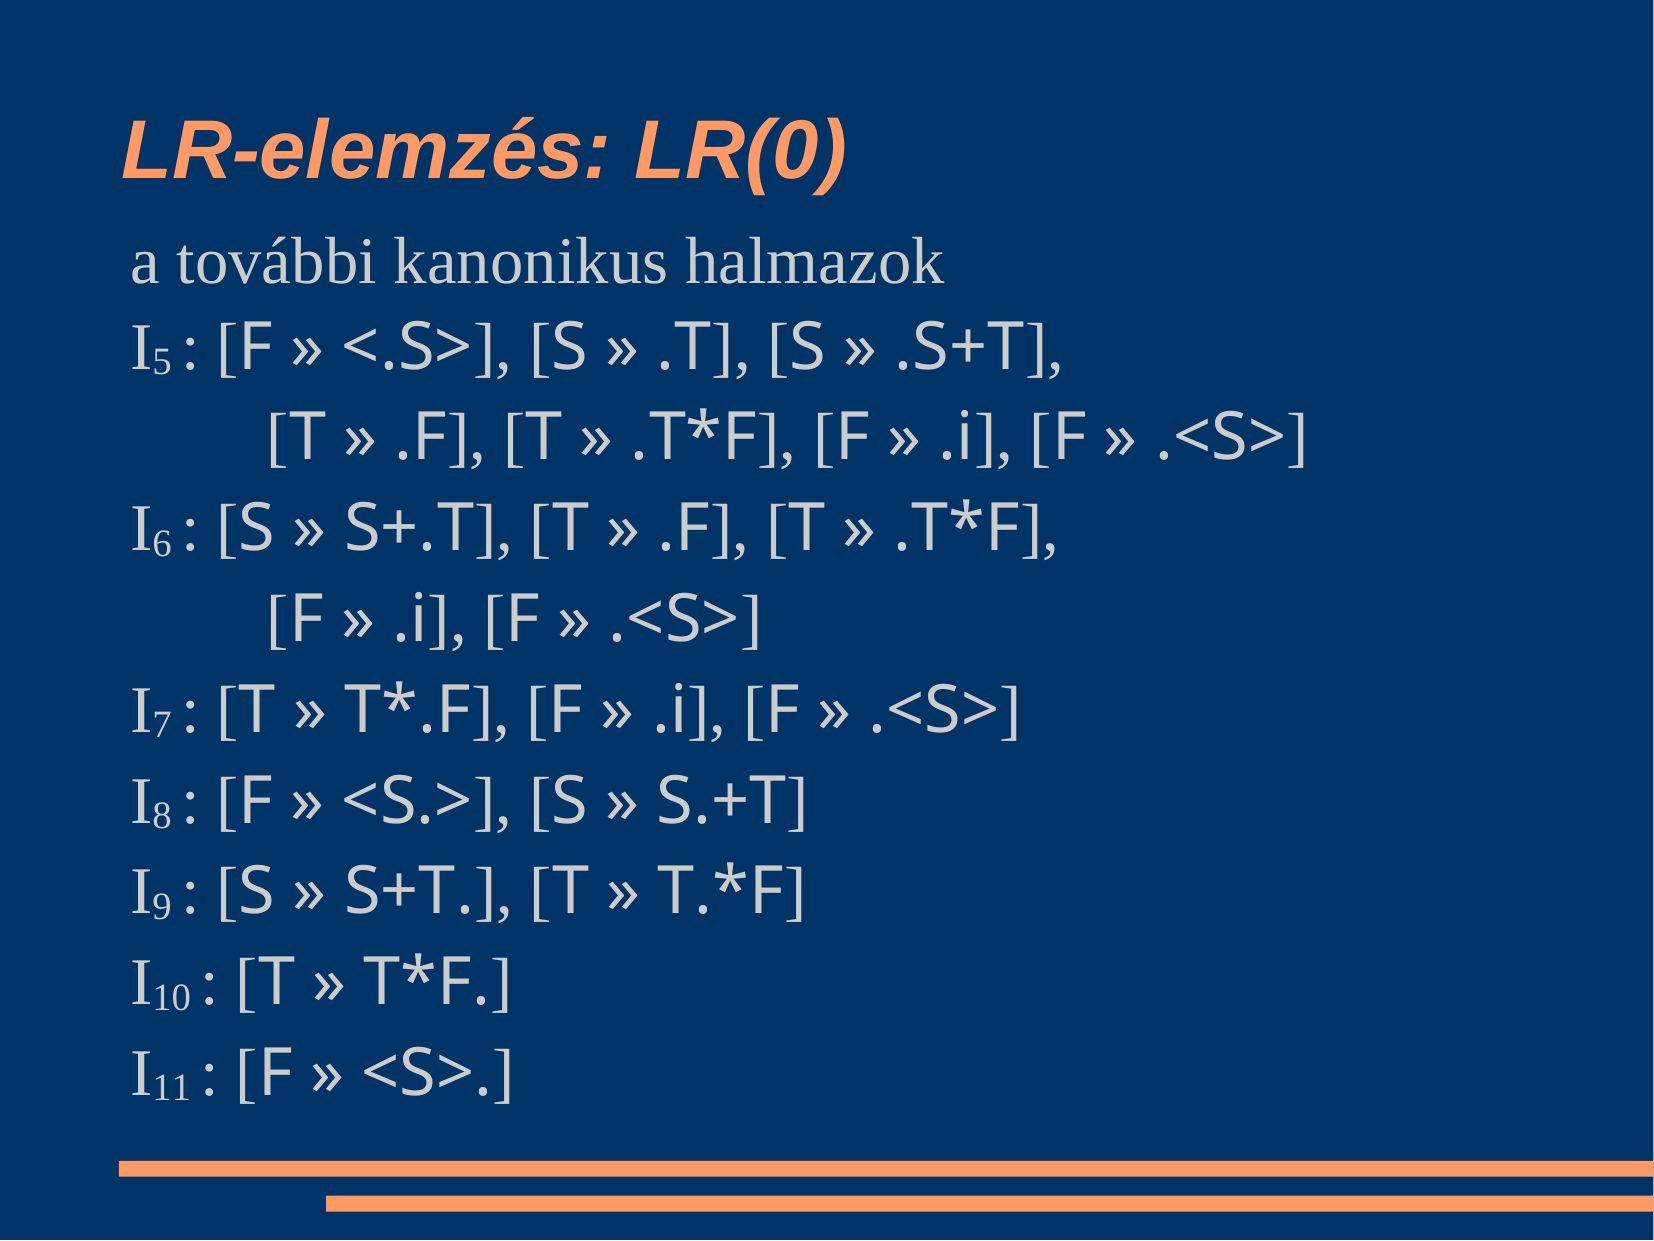

# LR-elemzés: LR(0)
a további kanonikus halmazok
I5 : [F » <.S>], [S » .T], [S » .S+T],
 [T » .F], [T » .T*F], [F » .i], [F » .<S>]
I6 : [S » S+.T], [T » .F], [T » .T*F],
 [F » .i], [F » .<S>]
I7 : [T » T*.F], [F » .i], [F » .<S>]
I8 : [F » <S.>], [S » S.+T]
I9 : [S » S+T.], [T » T.*F]
I10 : [T » T*F.]
I11 : [F » <S>.]